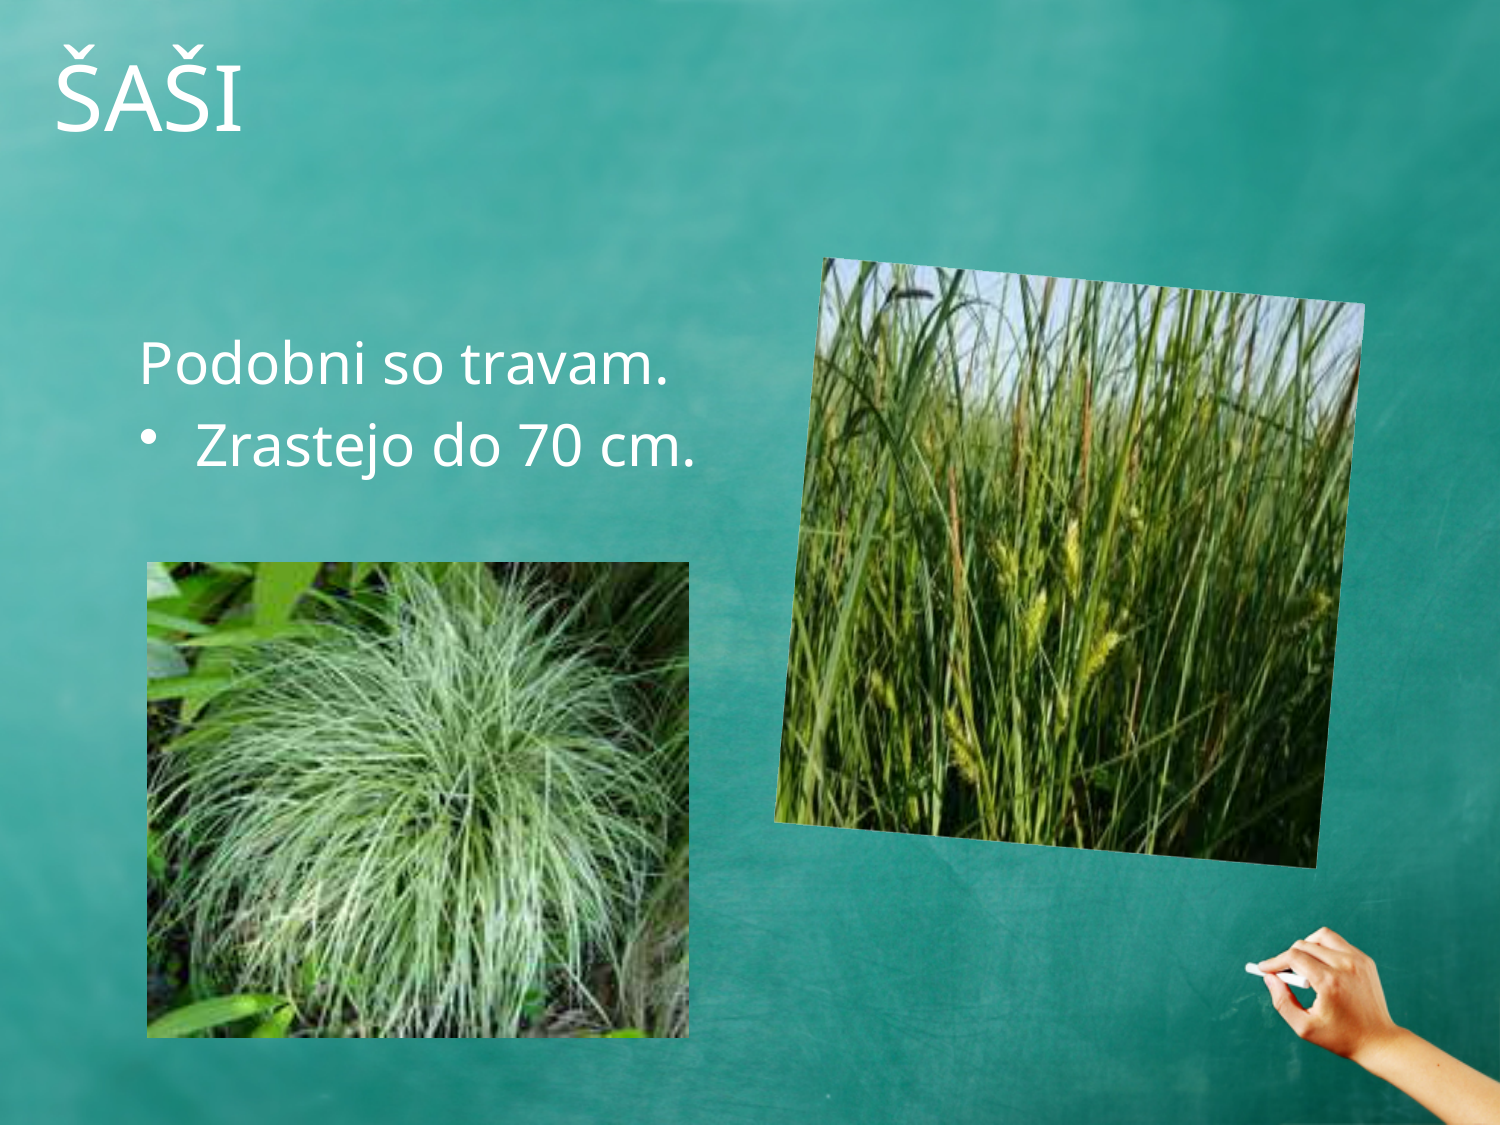

# ŠAŠI
Podobni so travam.
Zrastejo do 70 cm.